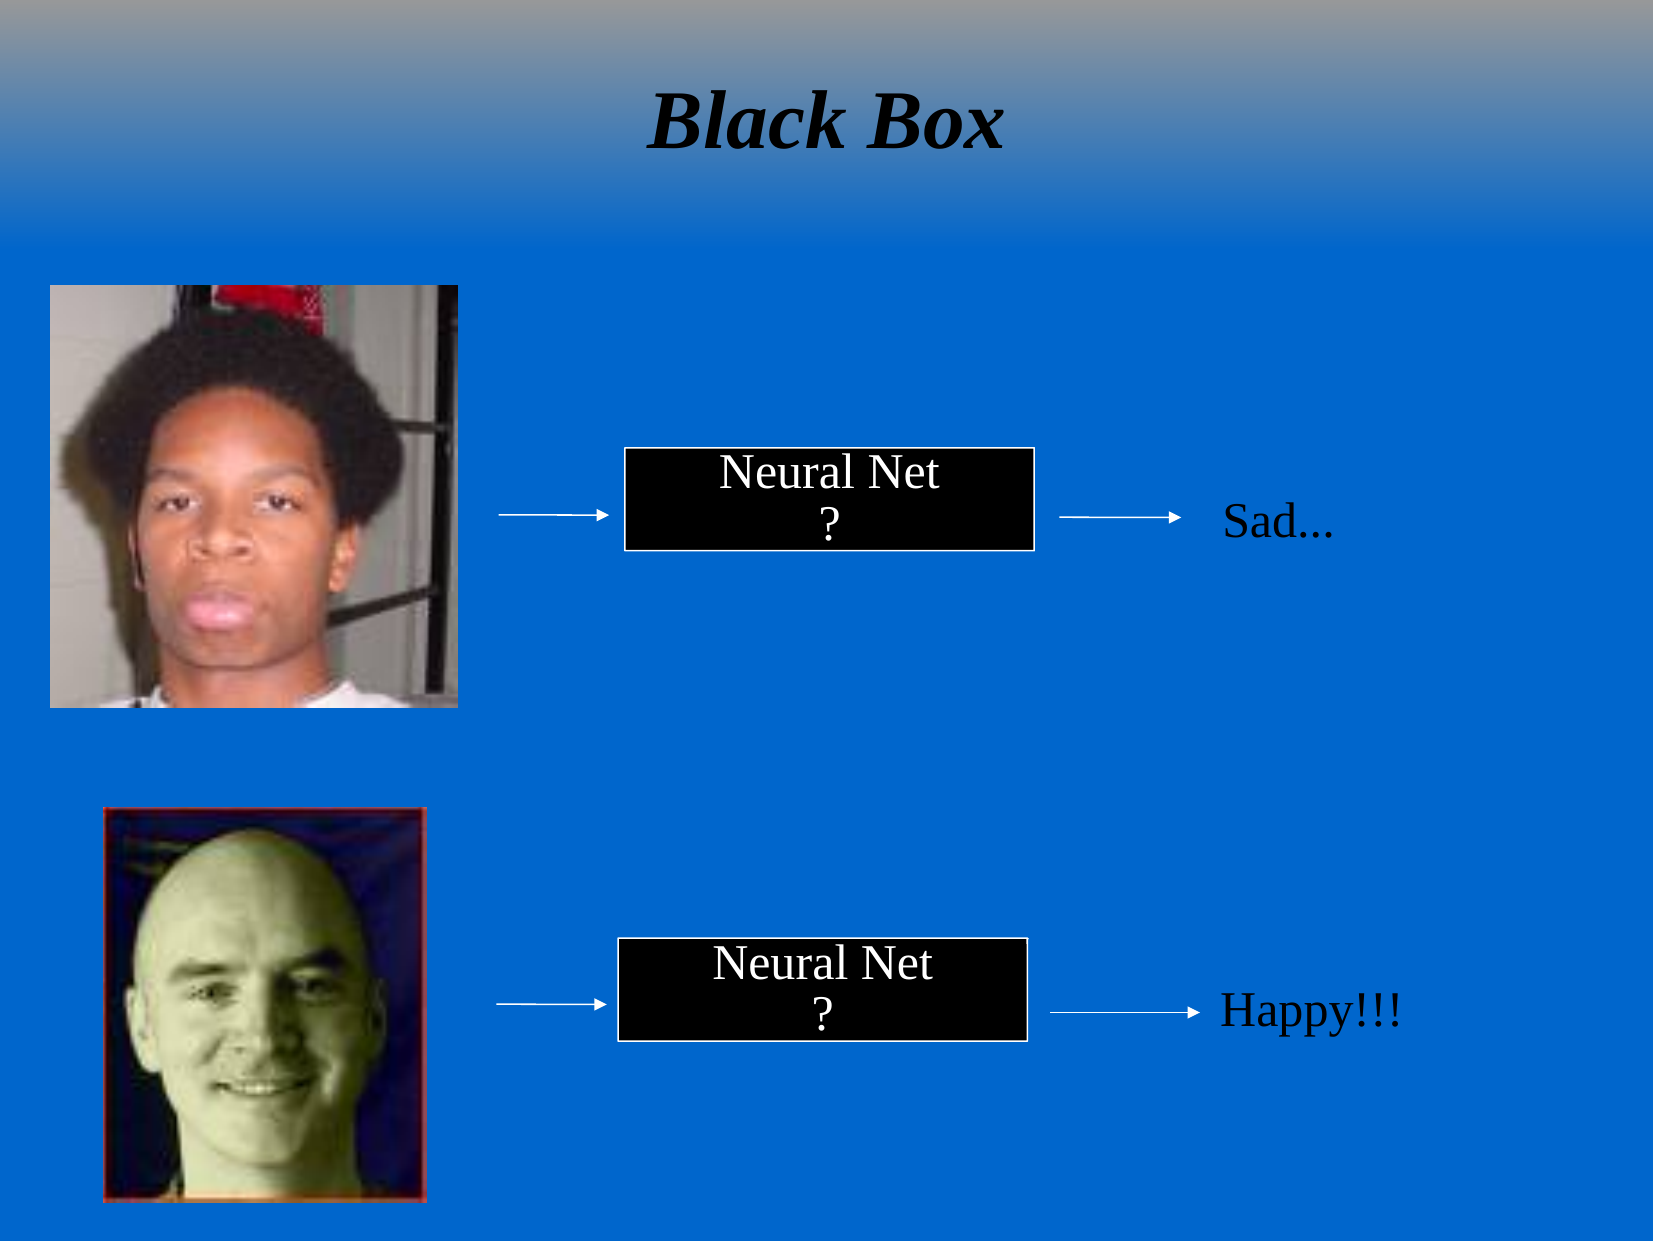

Black Box
Neural Net
?
Sad...
Neural Net
?
Happy!!!